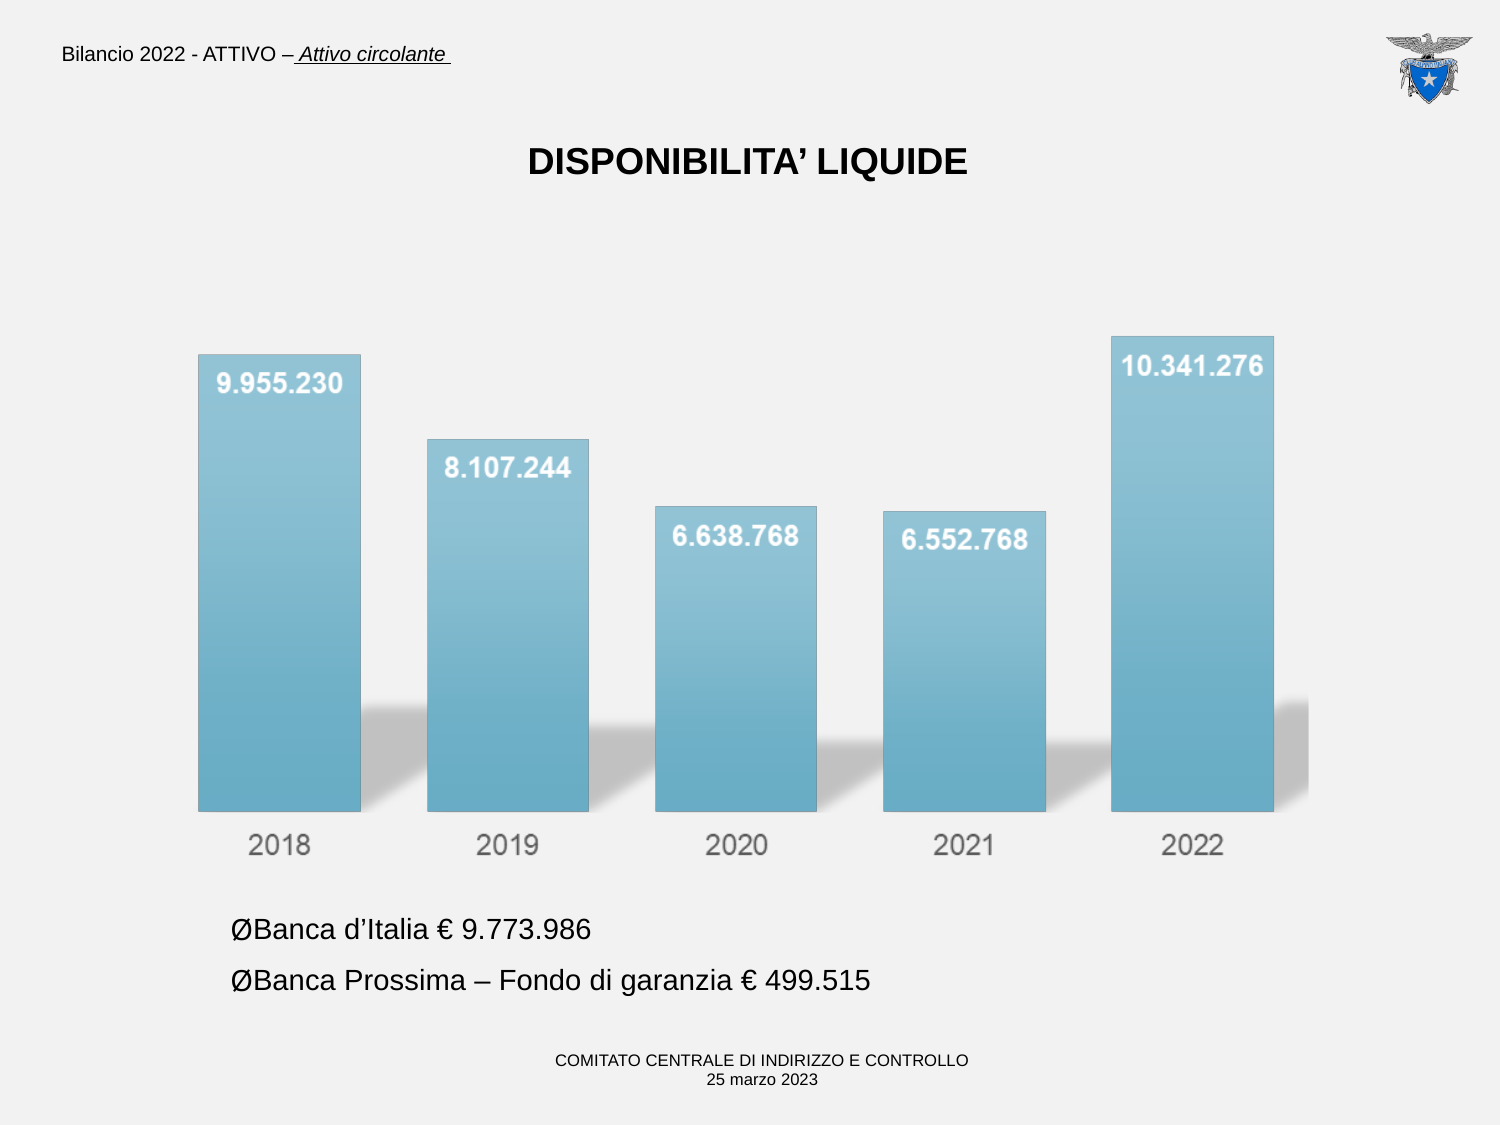

Bilancio 2022 - ATTIVO – Attivo circolante
DISPONIBILITA’ LIQUIDE
Banca d’Italia € 9.773.986
Banca Prossima – Fondo di garanzia € 499.515
COMITATO CENTRALE DI INDIRIZZO E CONTROLLO
25 marzo 2023